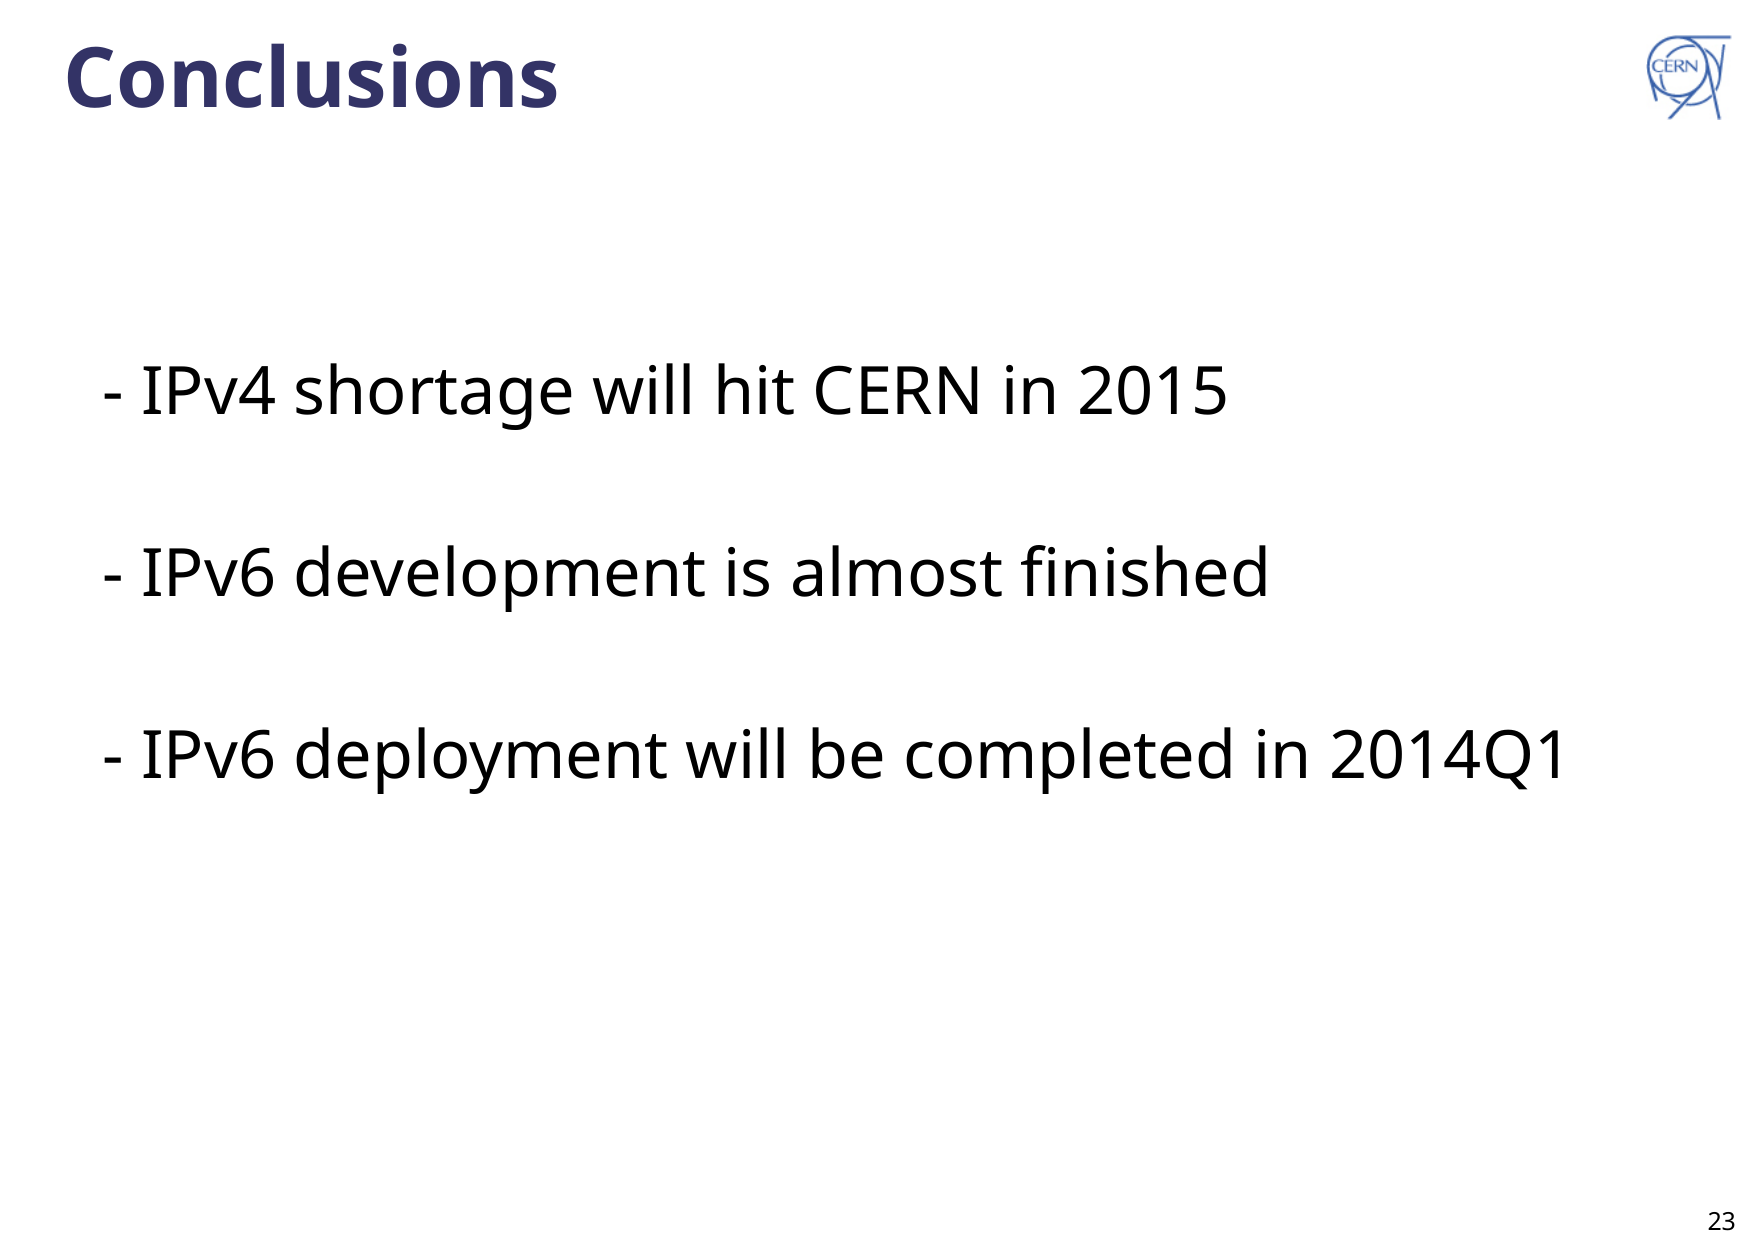

# Conclusions
- IPv4 shortage will hit CERN in 2015
- IPv6 development is almost finished
- IPv6 deployment will be completed in 2014Q1
23